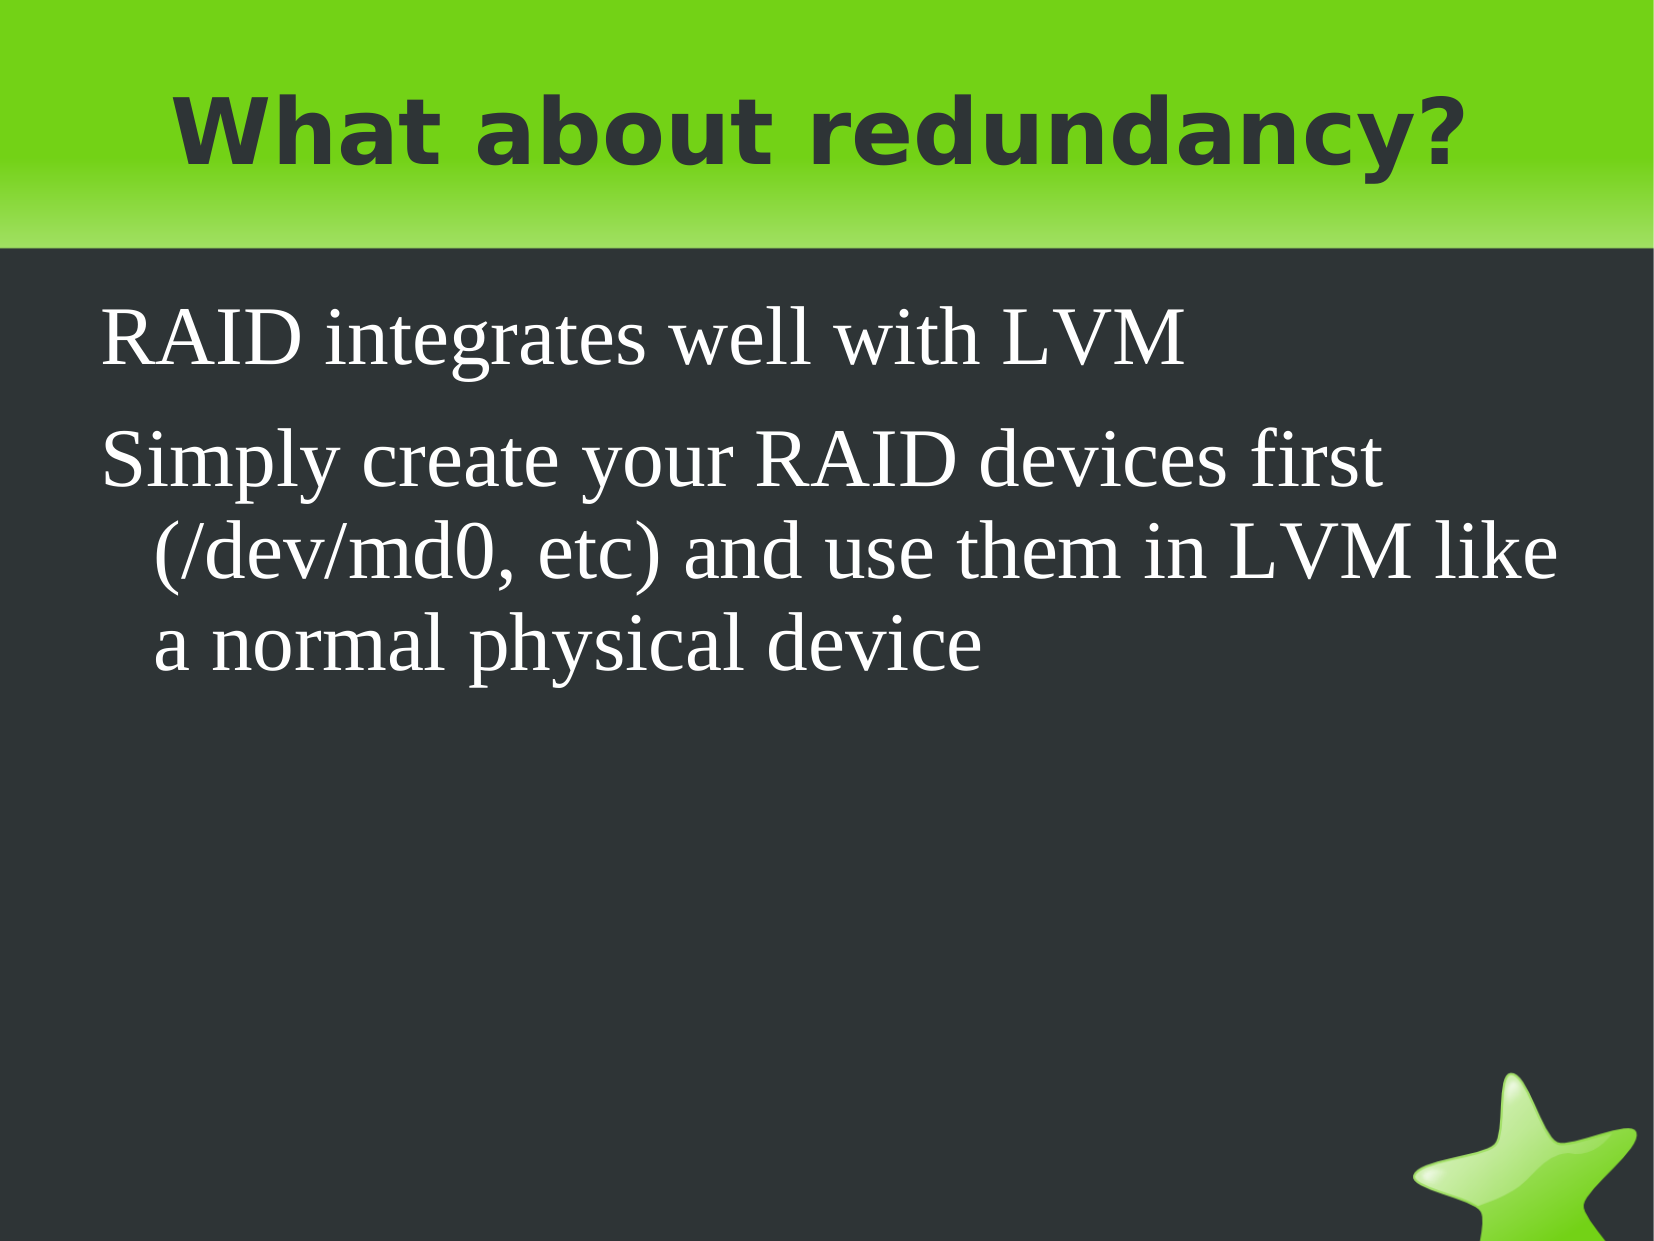

# What about redundancy?
RAID integrates well with LVM
Simply create your RAID devices first (/dev/md0, etc) and use them in LVM like a normal physical device